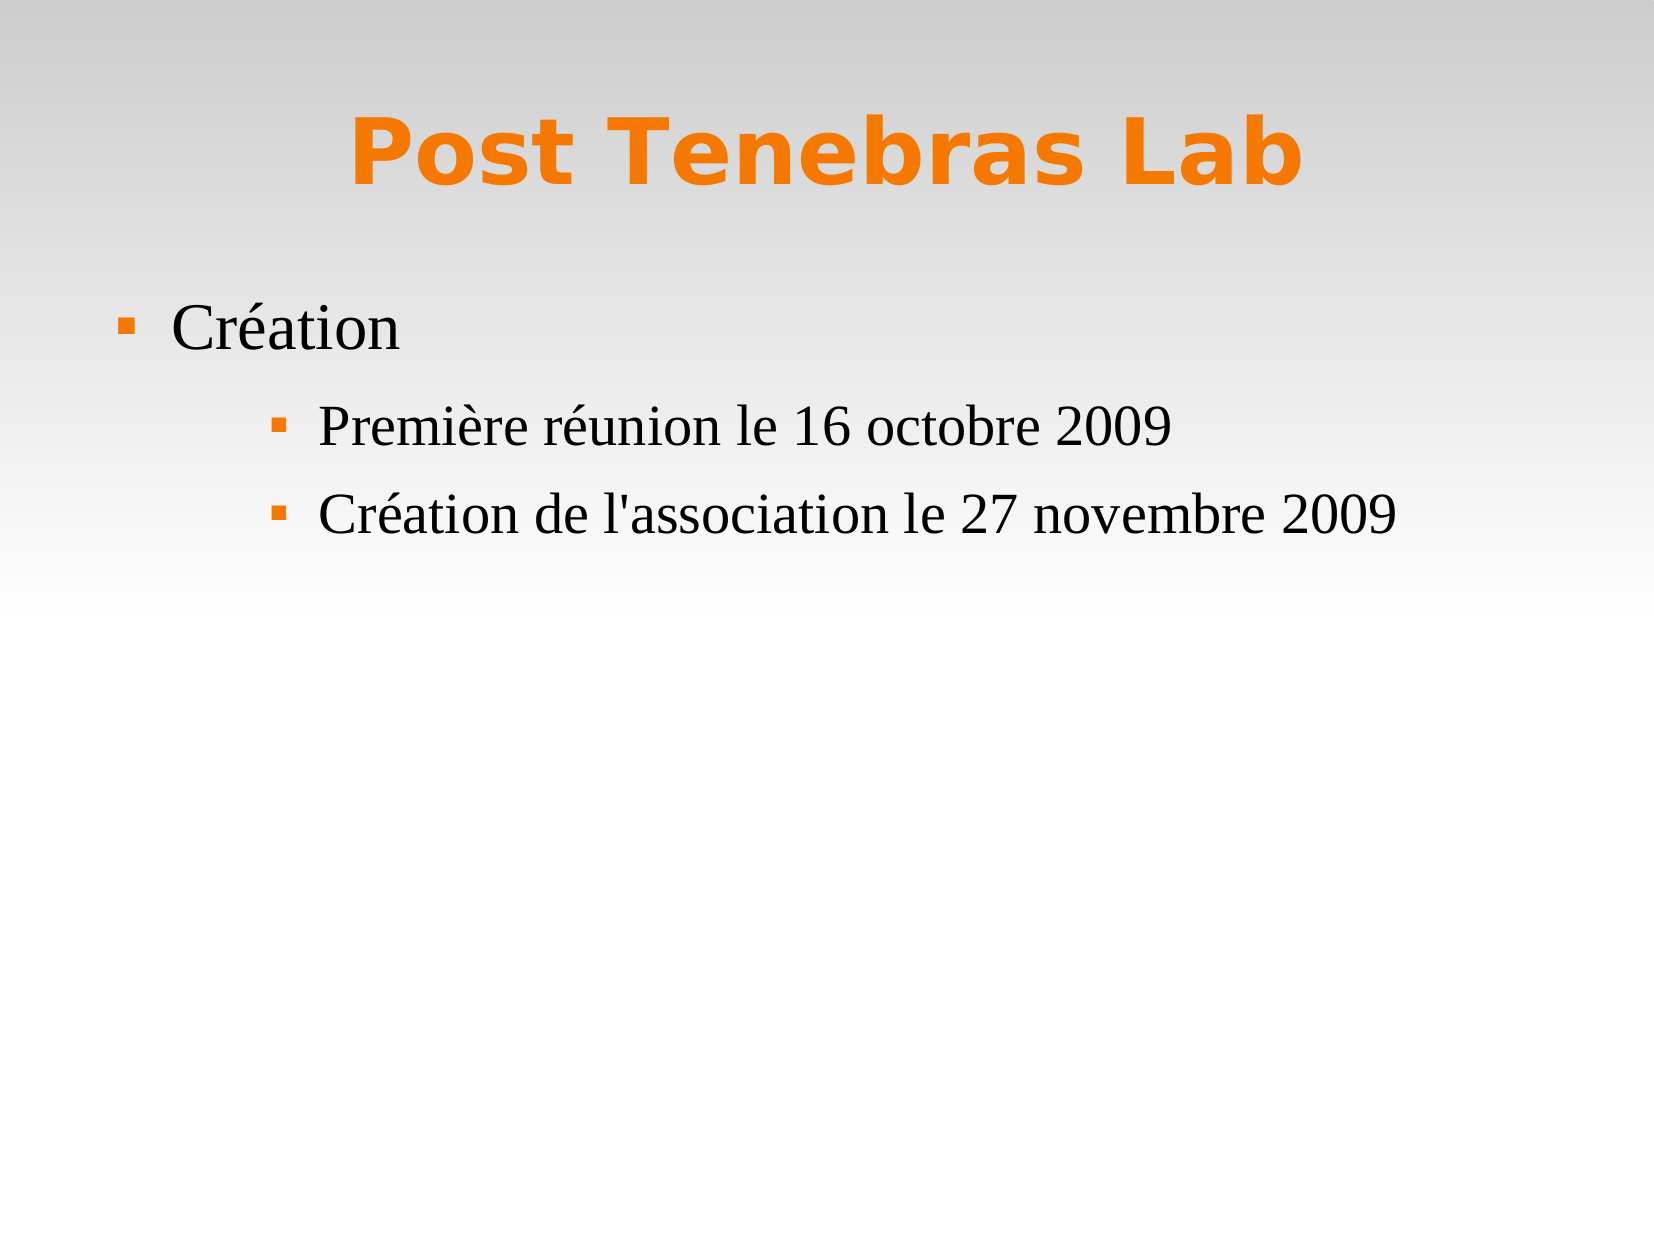

# Post Tenebras Lab
Création
Première réunion le 16 octobre 2009
Création de l'association le 27 novembre 2009